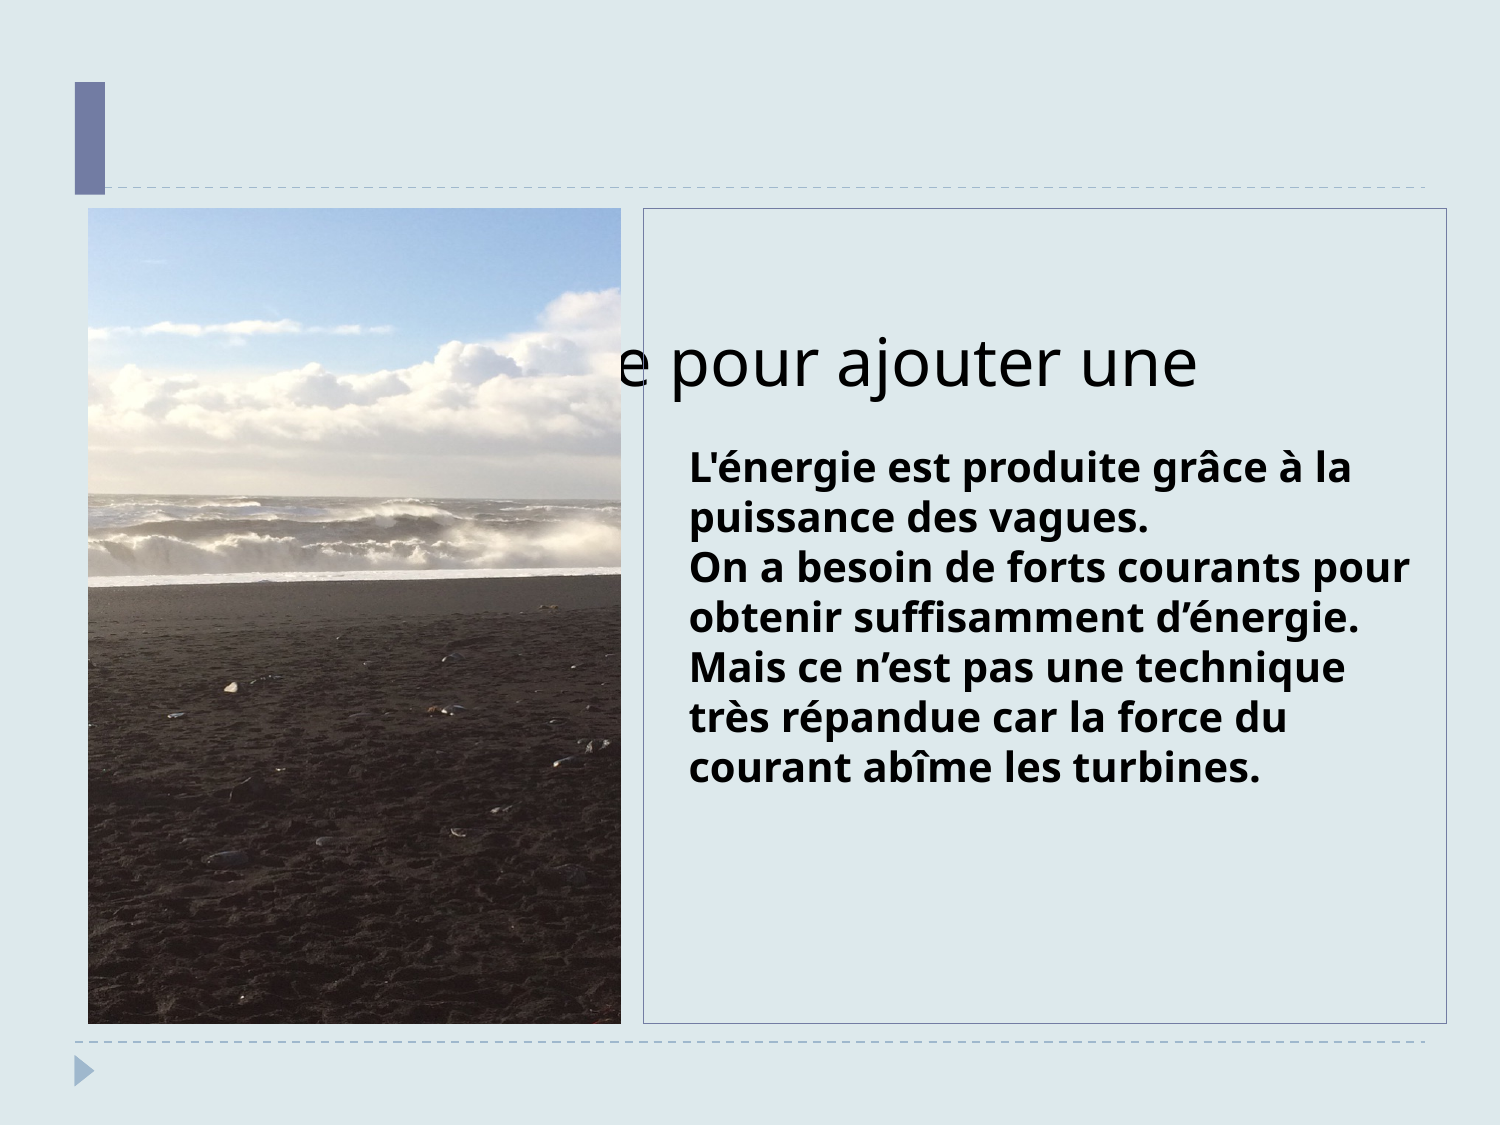

L'énergie est produite grâce à la puissance des vagues.
On a besoin de forts courants pour obtenir suffisamment d’énergie.
Mais ce n’est pas une technique très répandue car la force du courant abîme les turbines.